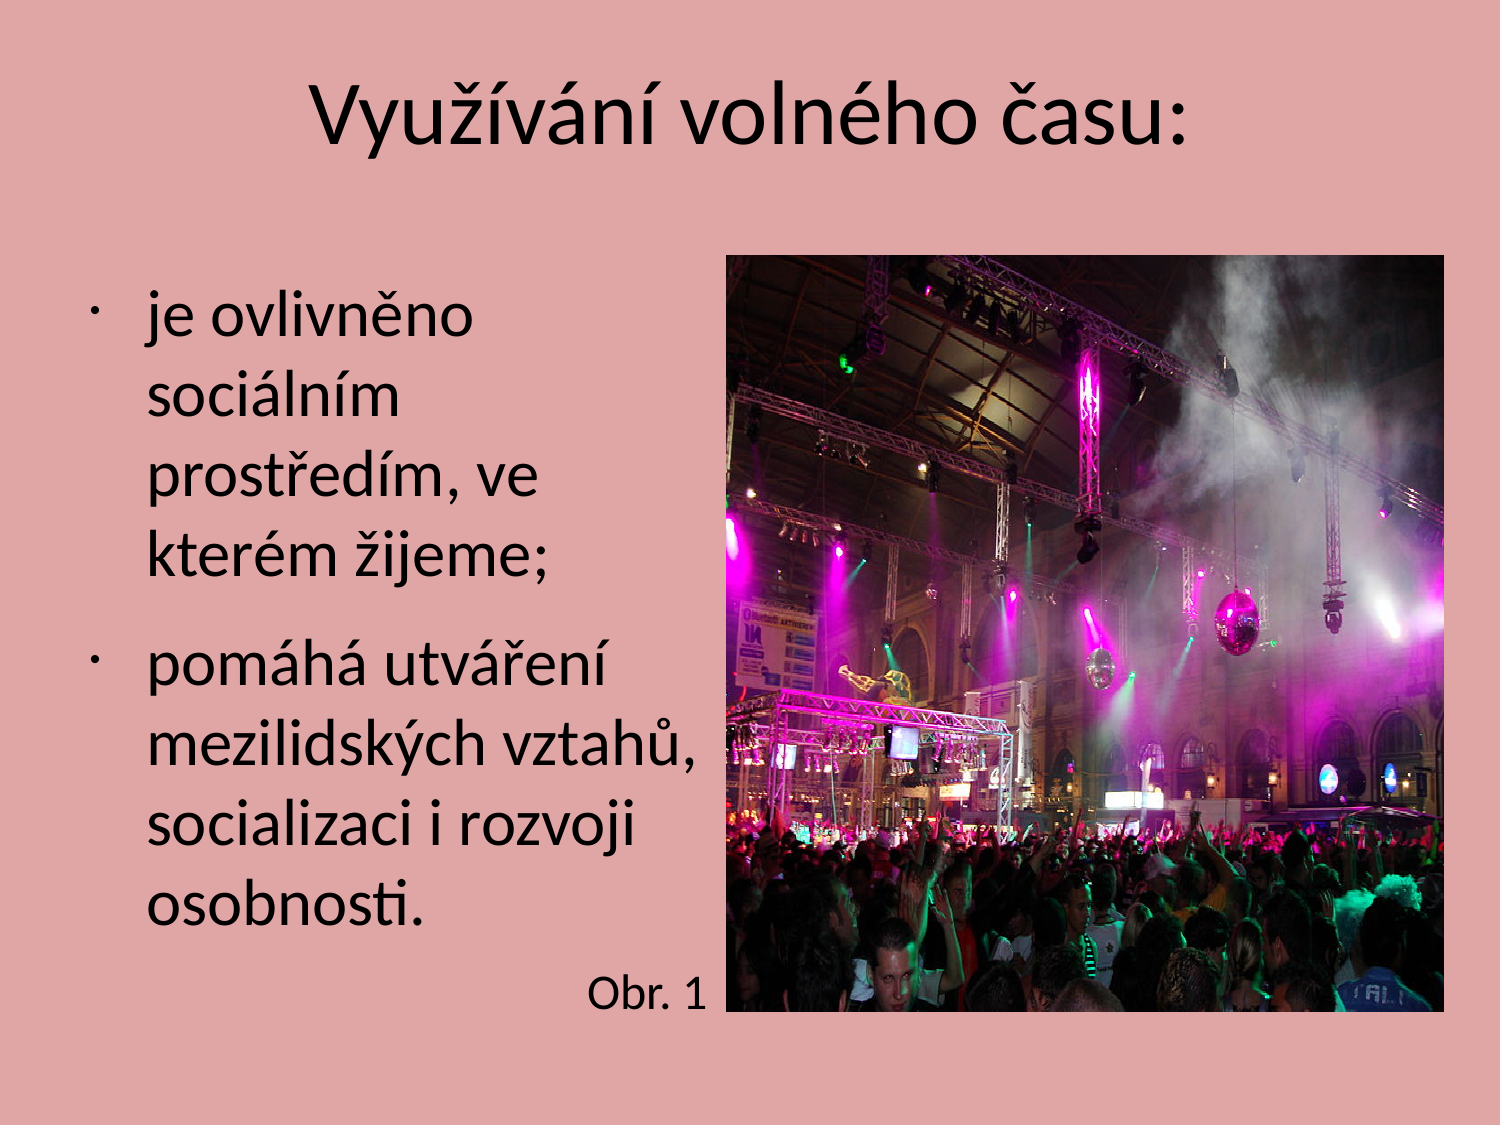

# Využívání volného času:
je ovlivněno sociálním prostředím, ve kterém žijeme;
pomáhá utváření mezilidských vztahů, socializaci i rozvoji osobnosti.
Obr. 1